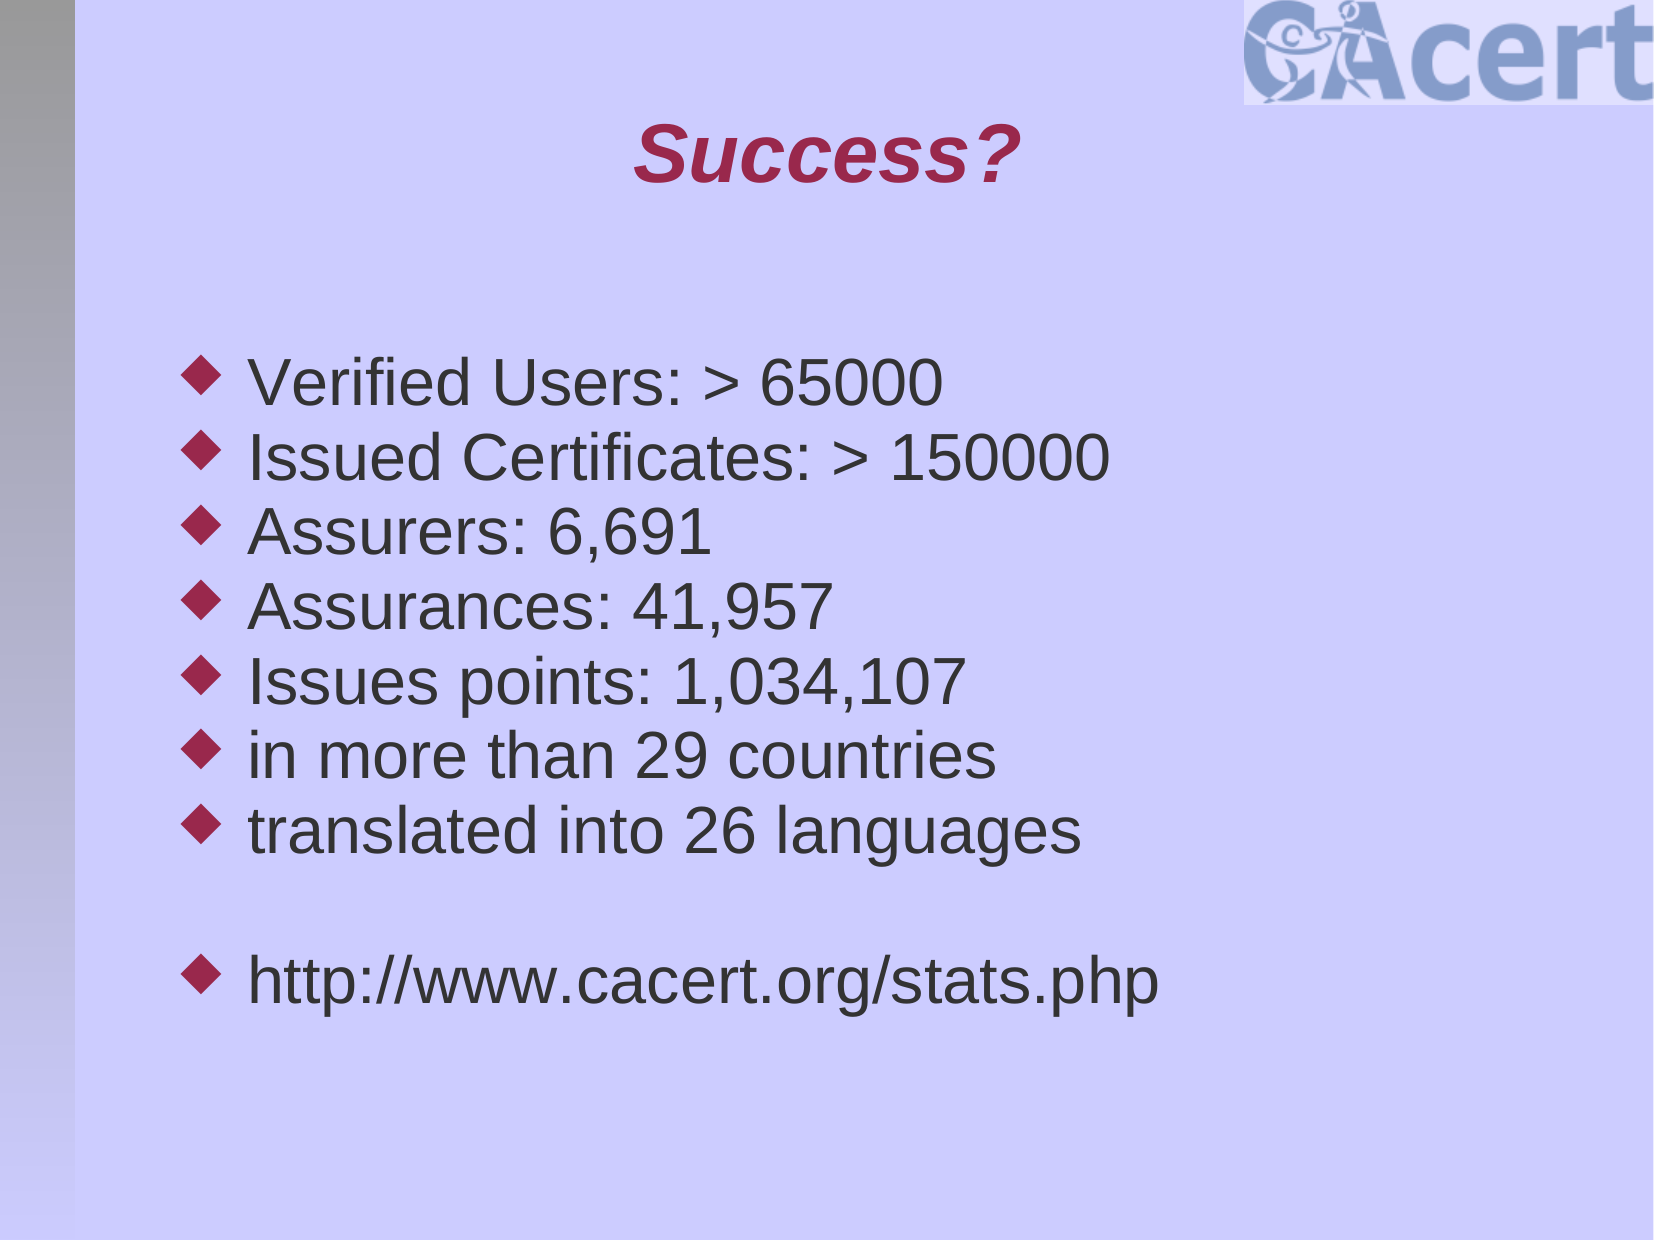

# Success?
Verified Users: > 65000
Issued Certificates: > 150000
Assurers: 6,691
Assurances: 41,957
Issues points: 1,034,107
in more than 29 countries
translated into 26 languages
http://www.cacert.org/stats.php